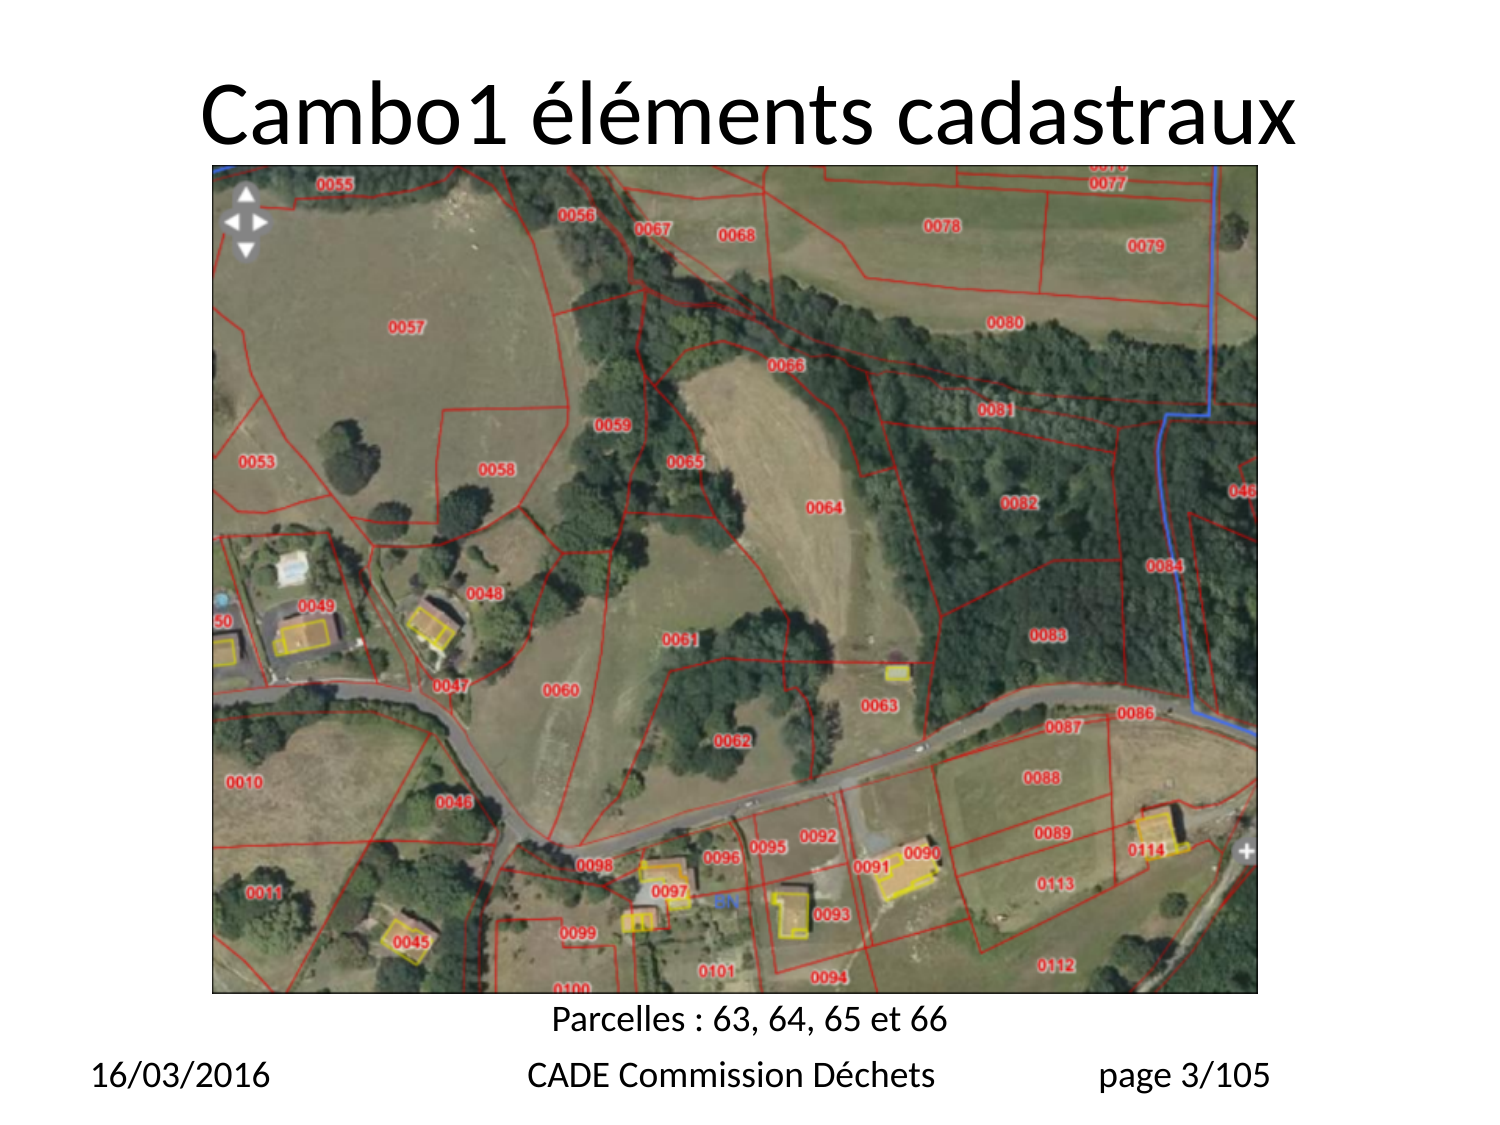

# Cambo1 éléments cadastraux
Parcelles : 63, 64, 65 et 66
16/03/2016
CADE Commission Déchets
 page /105